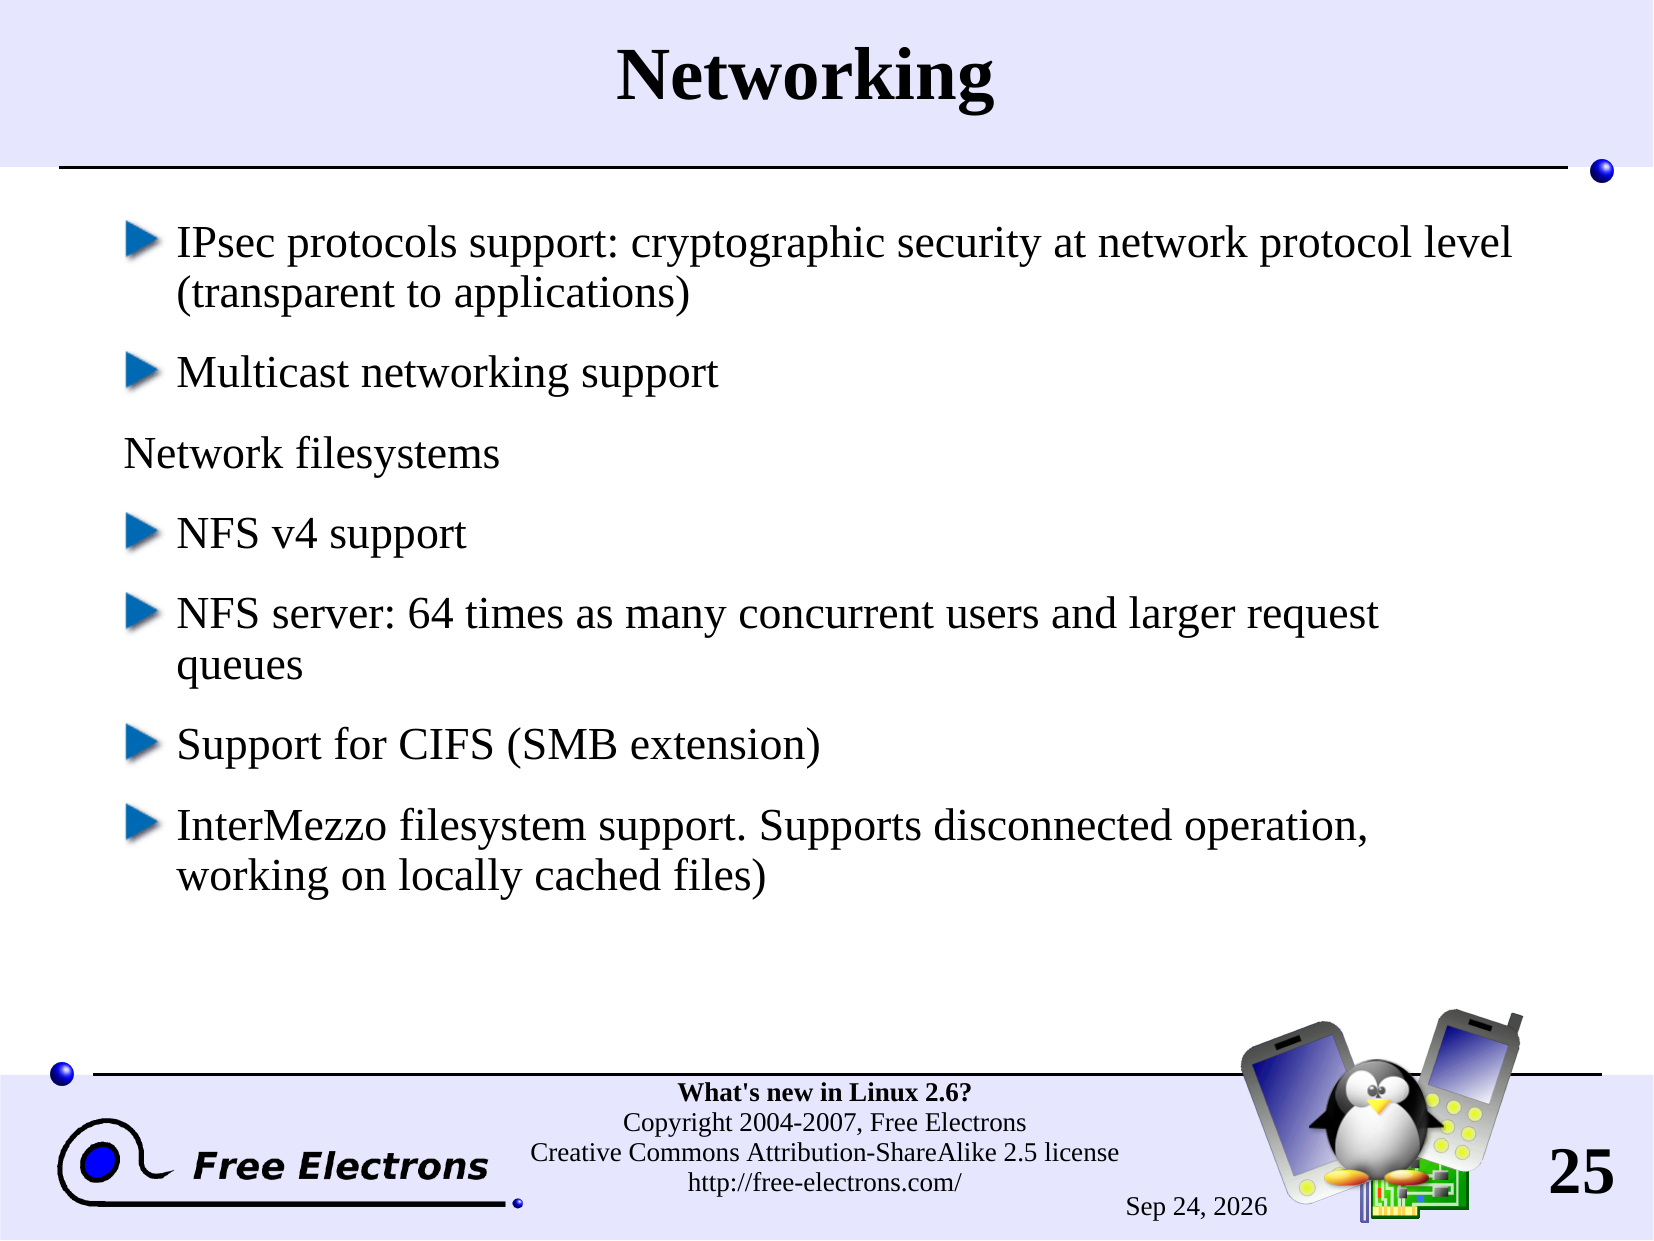

# Networking
IPsec protocols support: cryptographic security at network protocol level (transparent to applications)
Multicast networking support
Network filesystems
NFS v4 support
NFS server: 64 times as many concurrent users and larger request queues
Support for CIFS (SMB extension)
InterMezzo filesystem support. Supports disconnected operation, working on locally cached files)